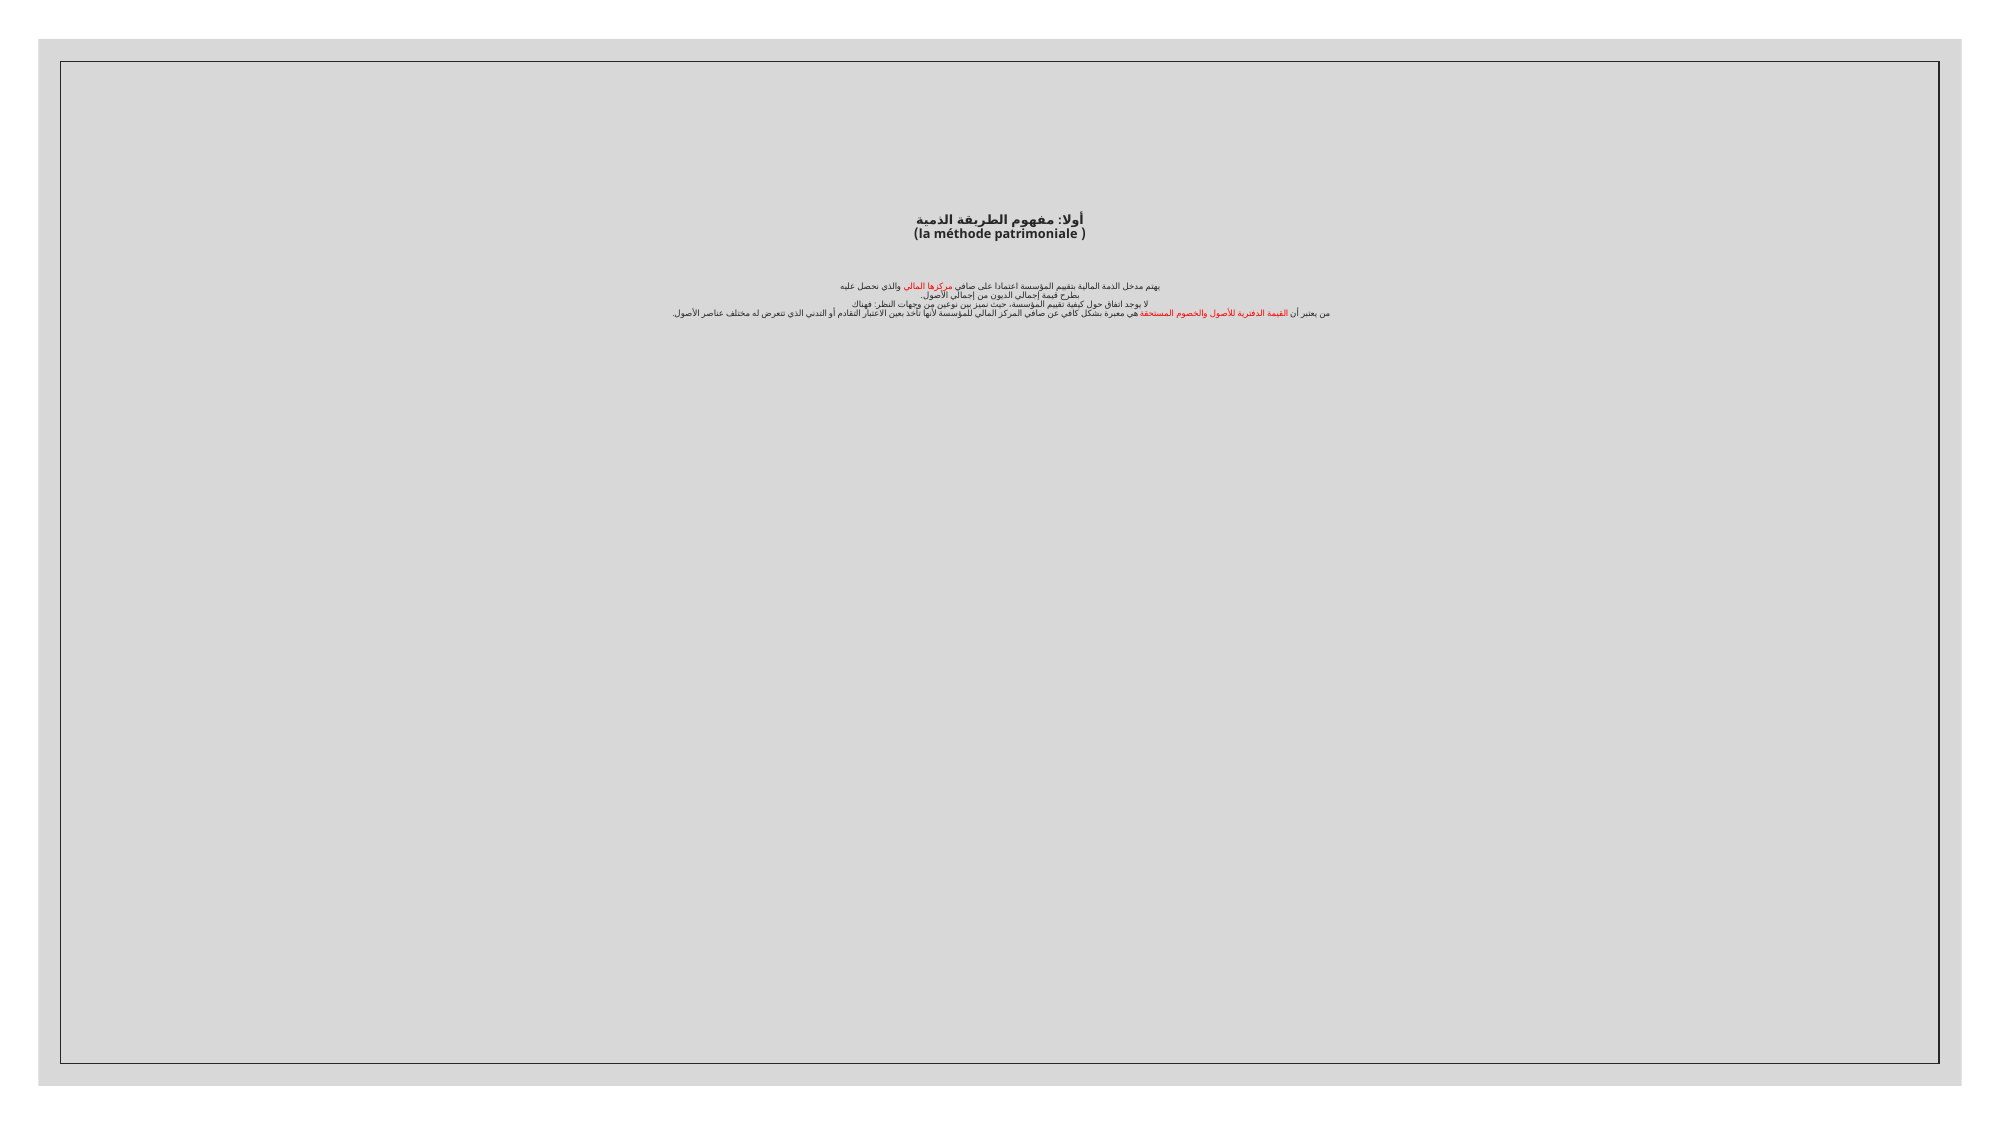

# أولا: مفهوم الطريقة الذمية ( la méthode patrimoniale) يهتم مدخل الذمة المالية بتقييم المؤسسة اعتمادا على صافي مركزها المالي والذي نحصل عليه بطرح قيمة إجمالي الديون من إجمالي الأصول. لا يوجد اتفاق حول كيفية تقييم المؤسسة، حيث نميز بين نوعين من وجهات النظر: فهناك من يعتبر أن القيمة الدفترية للأصول والخصوم المستحقة هي معبرة بشكل كافي عن صافي المركز المالي للمؤسسة لأنها تأخذ بعين الاعتبار التقادم أو التدني الذي تتعرض له مختلف عناصر الأصول.